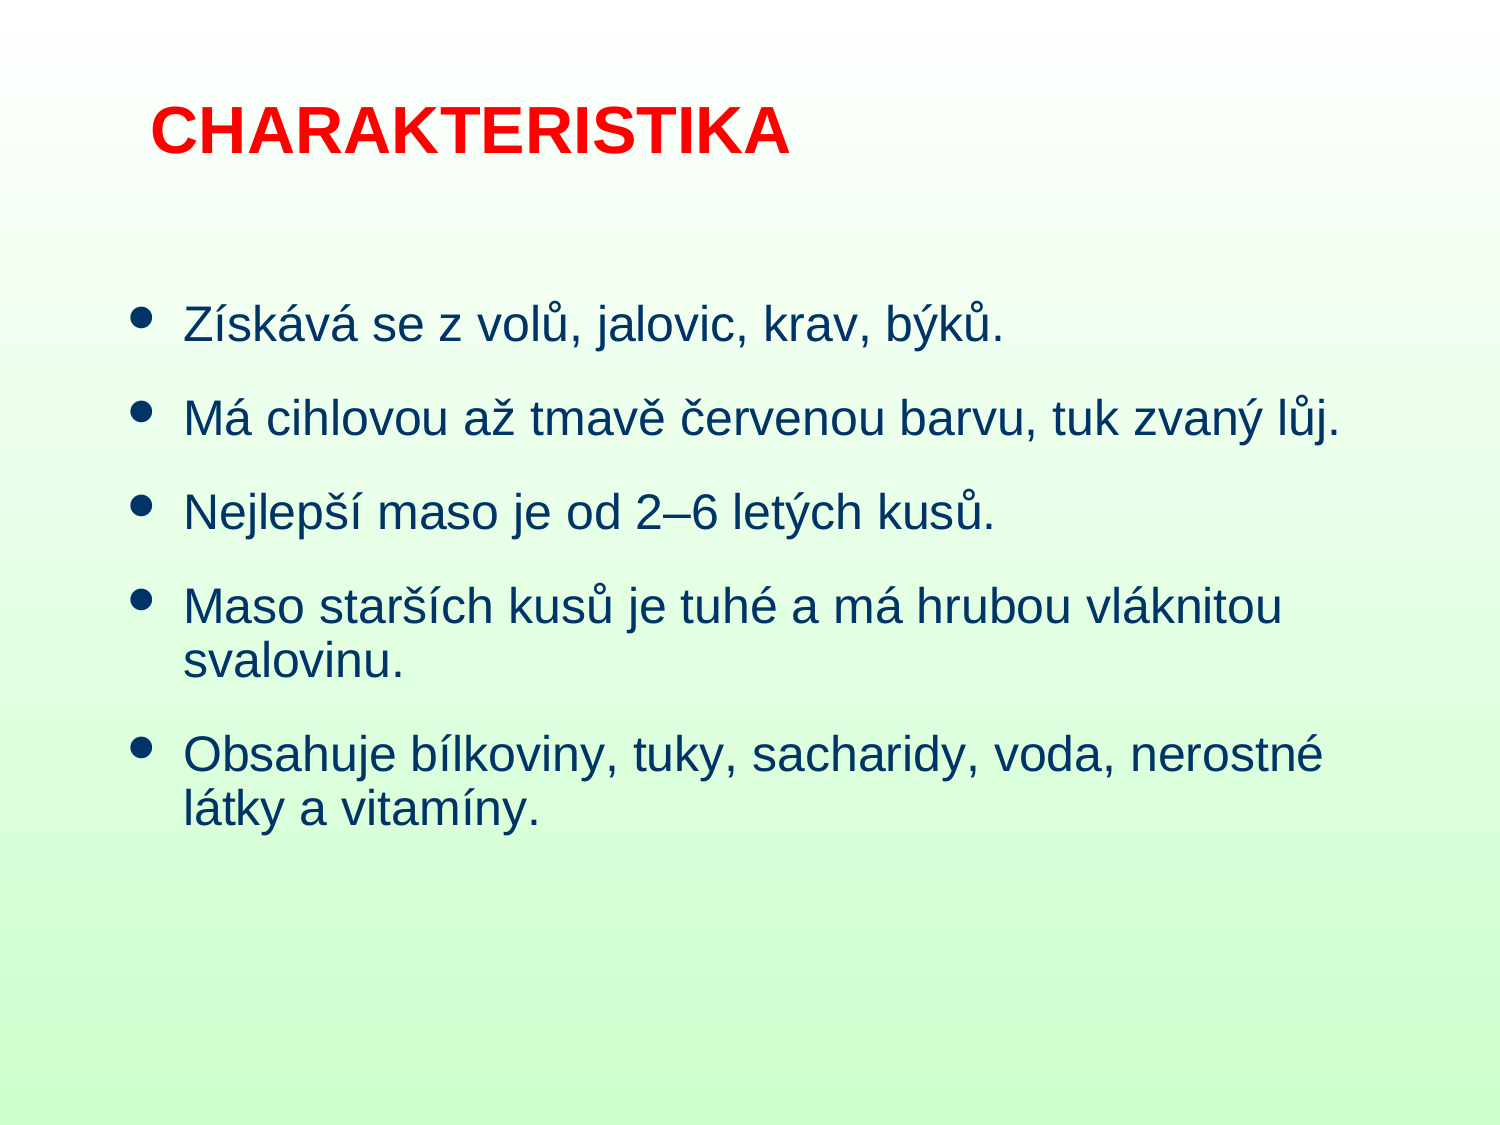

CHARAKTERISTIKA
# Získává se z volů, jalovic, krav, býků.
Má cihlovou až tmavě červenou barvu, tuk zvaný lůj.
Nejlepší maso je od 2–6 letých kusů.
Maso starších kusů je tuhé a má hrubou vláknitou svalovinu.
Obsahuje bílkoviny, tuky, sacharidy, voda, nerostné látky a vitamíny.